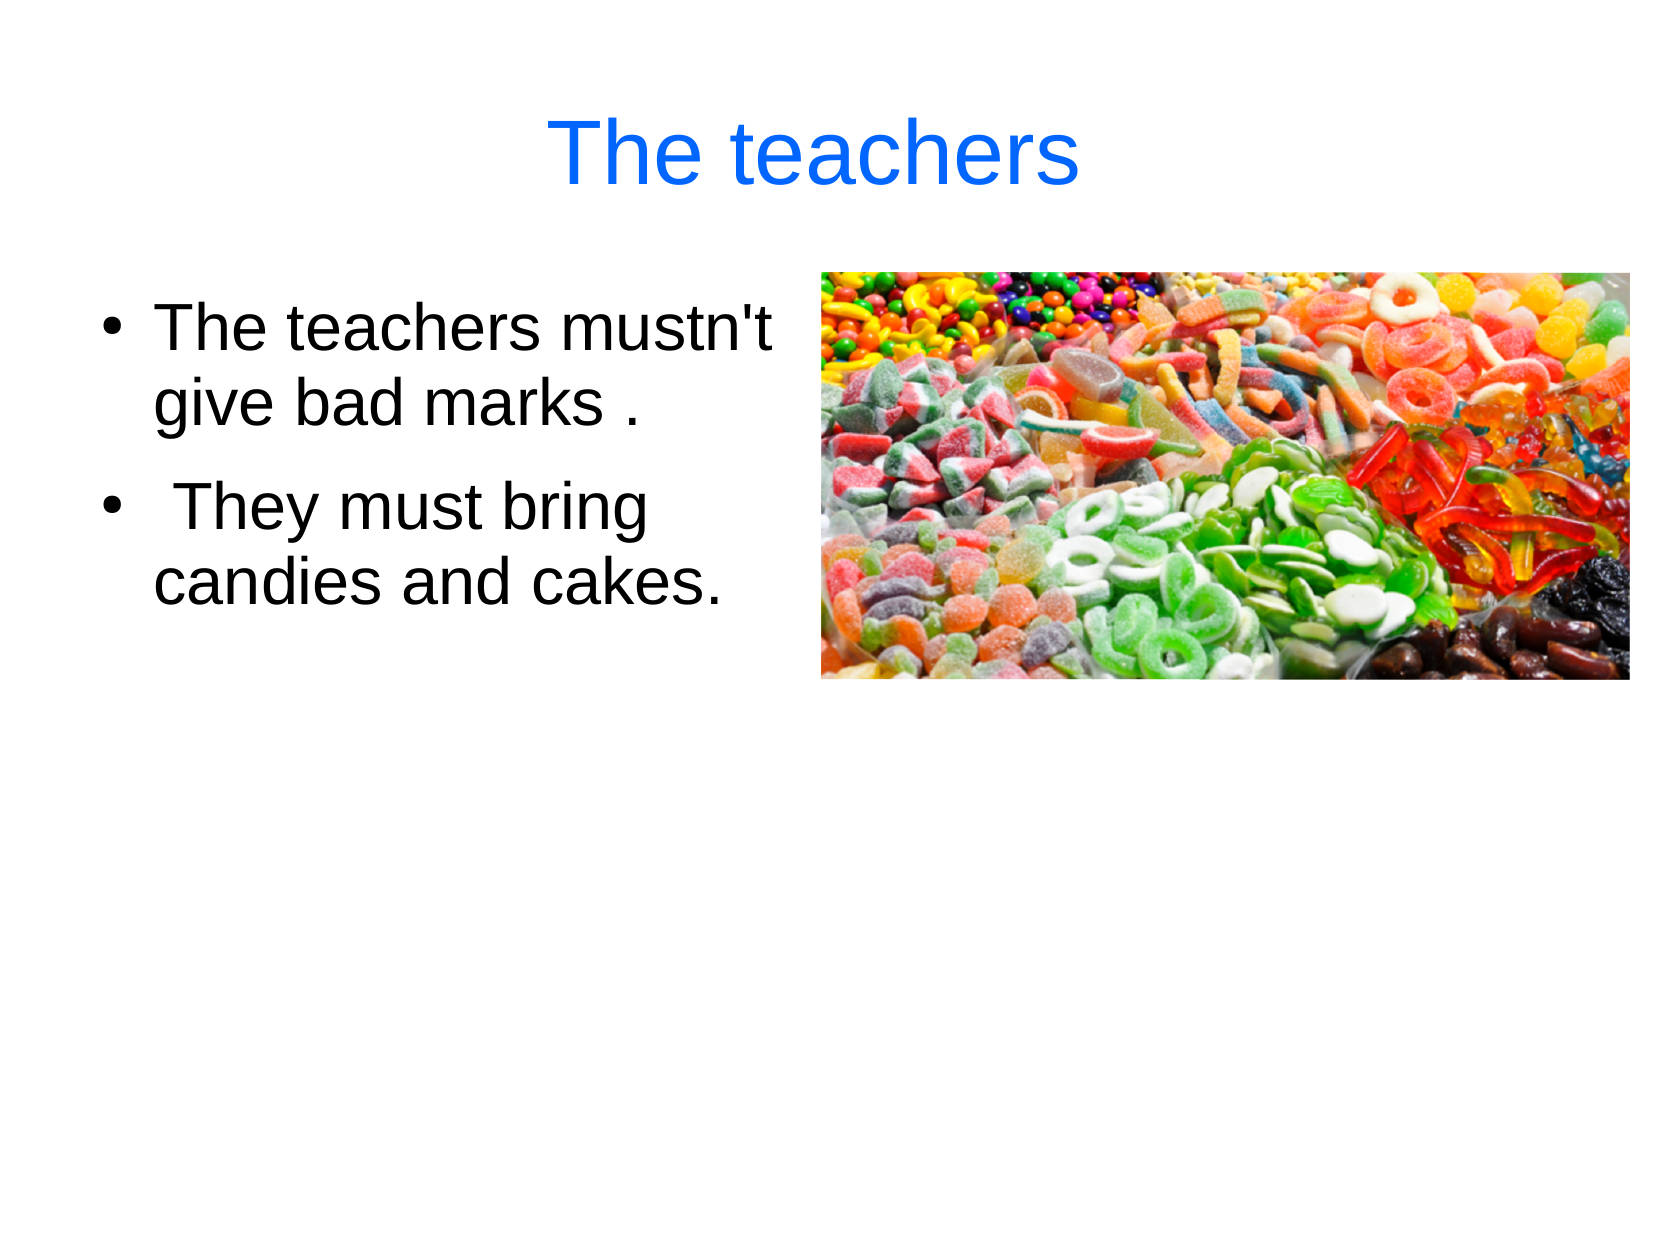

# The teachers
The teachers mustn't give bad marks .
 They must bring candies and cakes.